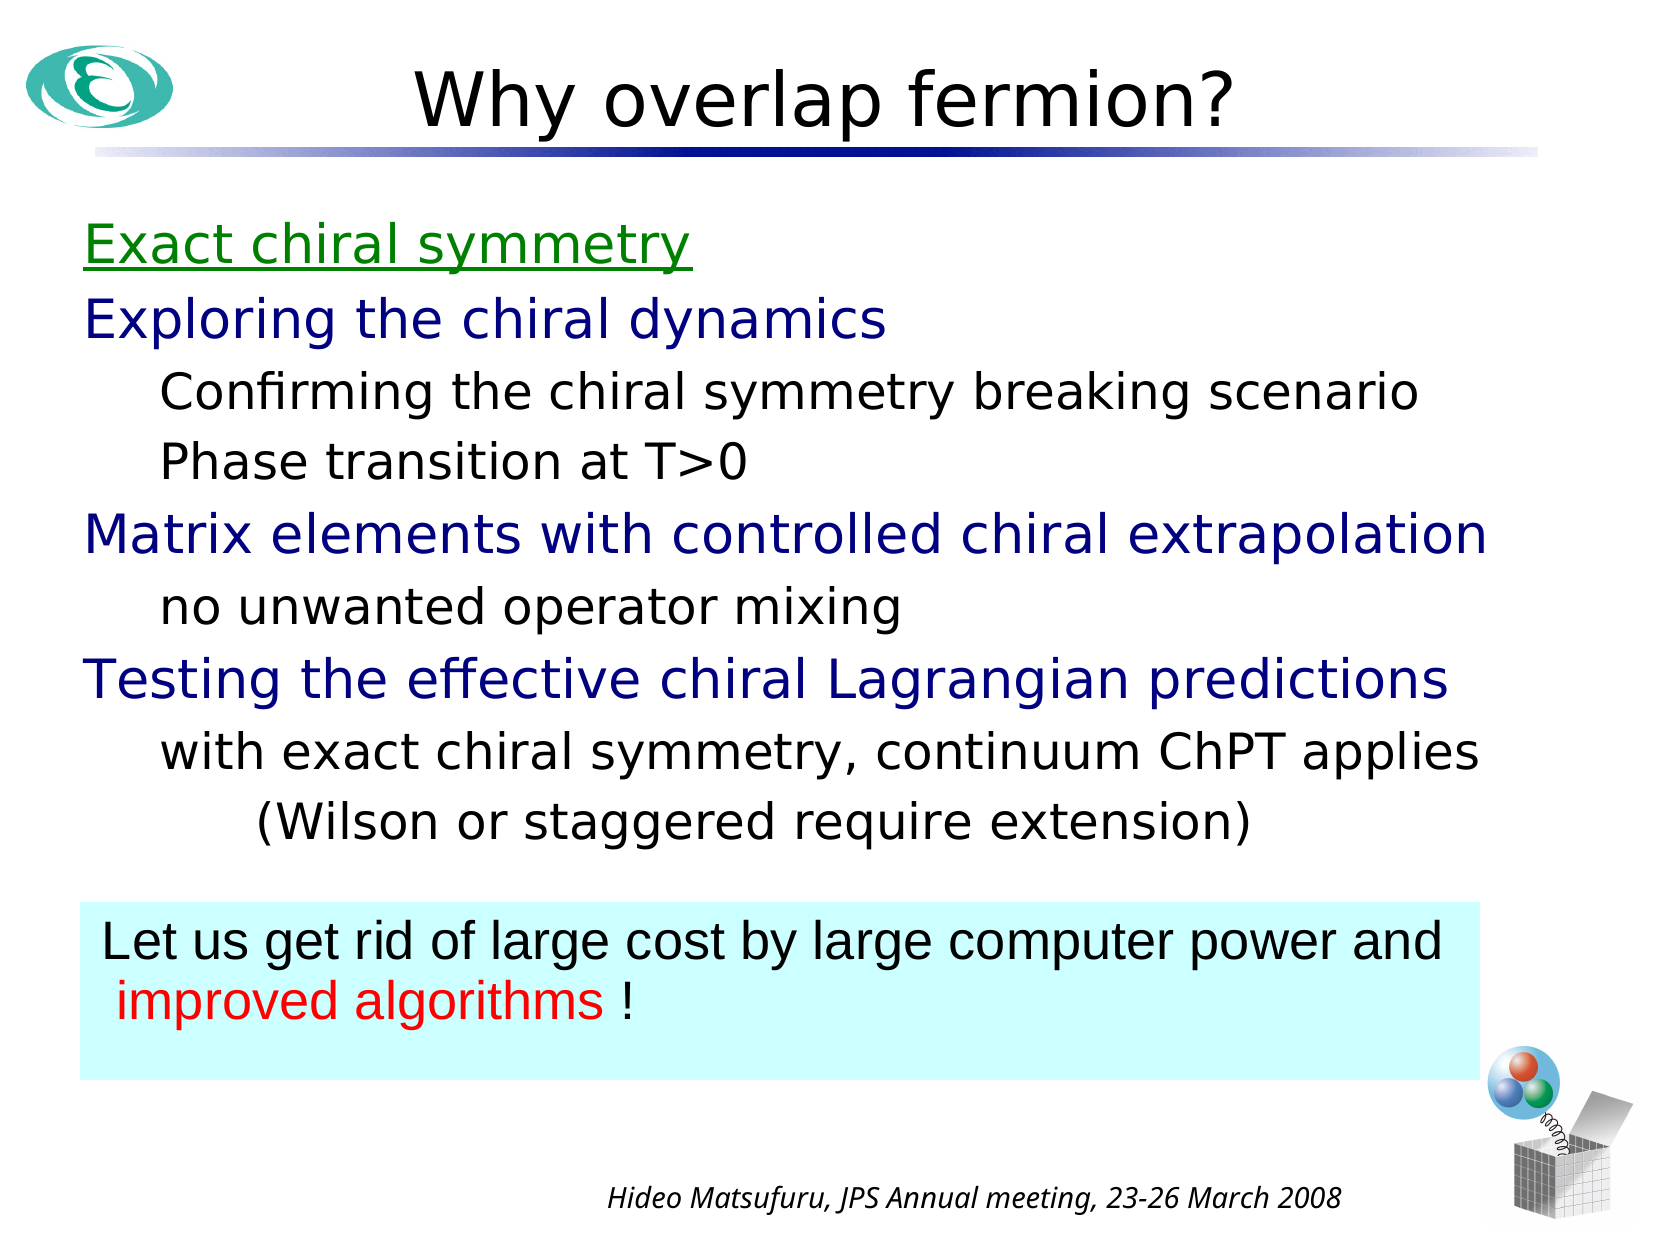

# Why overlap fermion?
Exact chiral symmetry
Exploring the chiral dynamics
Confirming the chiral symmetry breaking scenario
Phase transition at T>0
Matrix elements with controlled chiral extrapolation
no unwanted operator mixing
Testing the effective chiral Lagrangian predictions
with exact chiral symmetry, continuum ChPT applies
 (Wilson or staggered require extension)
Let us get rid of large cost by large computer power and
 improved algorithms !